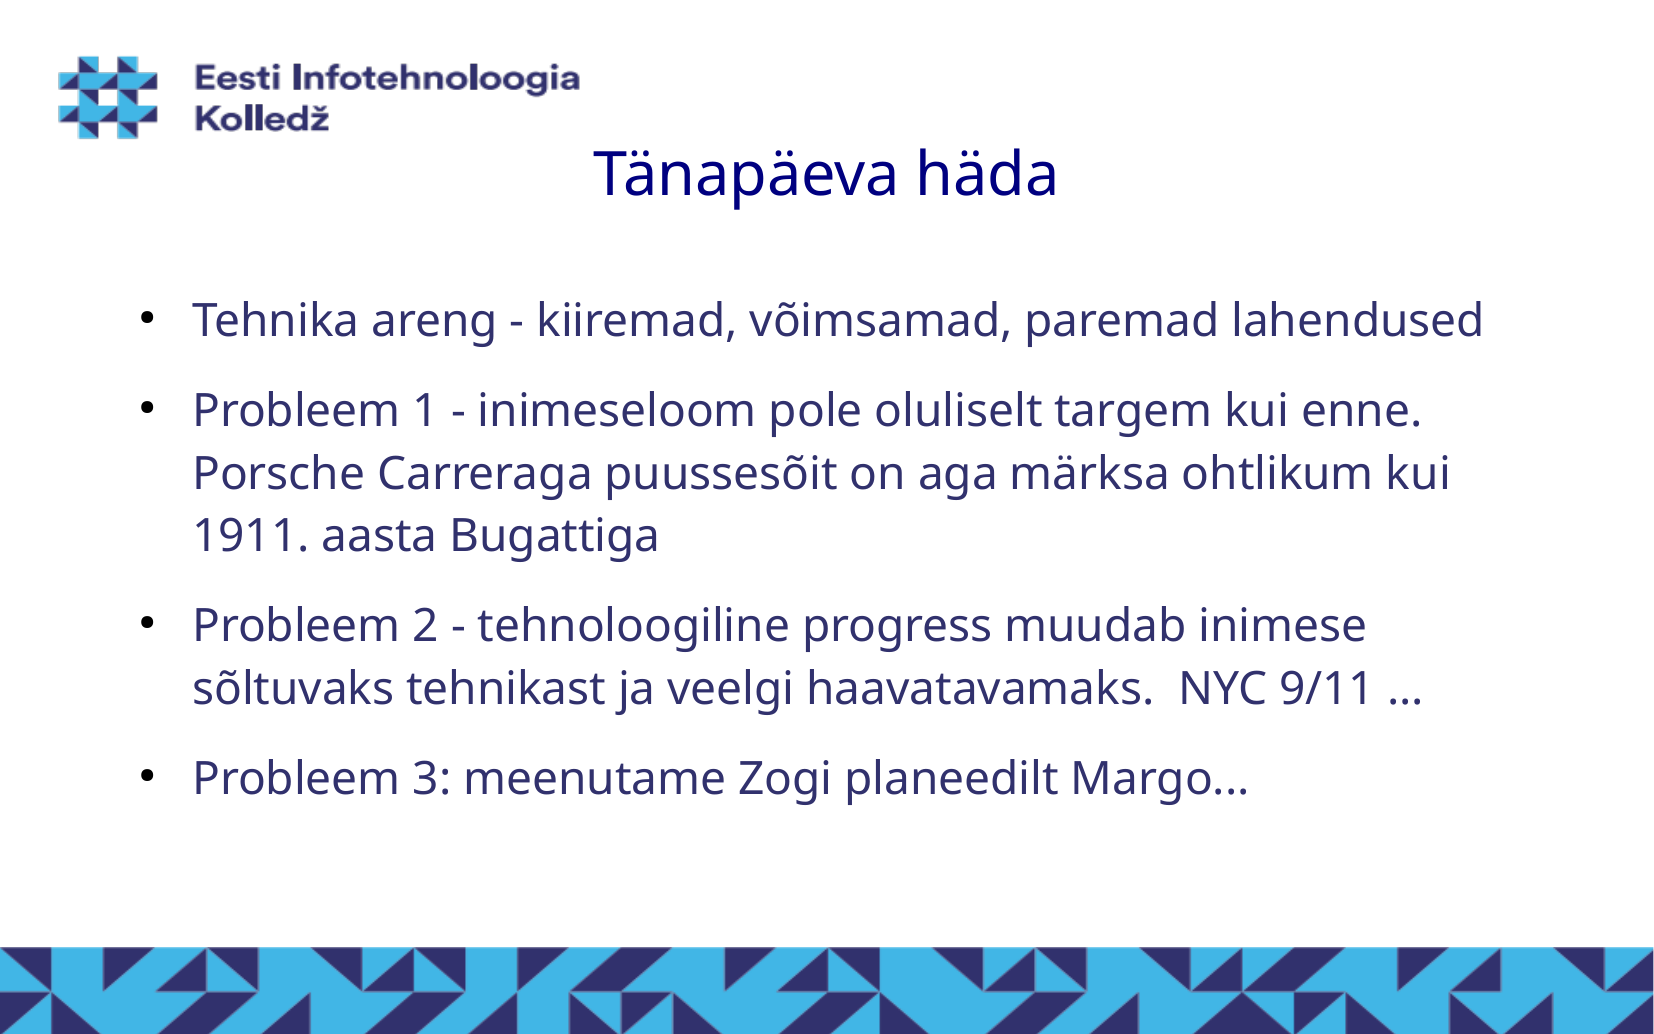

# Tänapäeva häda
Tehnika areng - kiiremad, võimsamad, paremad lahendused
Probleem 1 - inimeseloom pole oluliselt targem kui enne. Porsche Carreraga puussesõit on aga märksa ohtlikum kui 1911. aasta Bugattiga
Probleem 2 - tehnoloogiline progress muudab inimese sõltuvaks tehnikast ja veelgi haavatavamaks. NYC 9/11 ...
Probleem 3: meenutame Zogi planeedilt Margo...